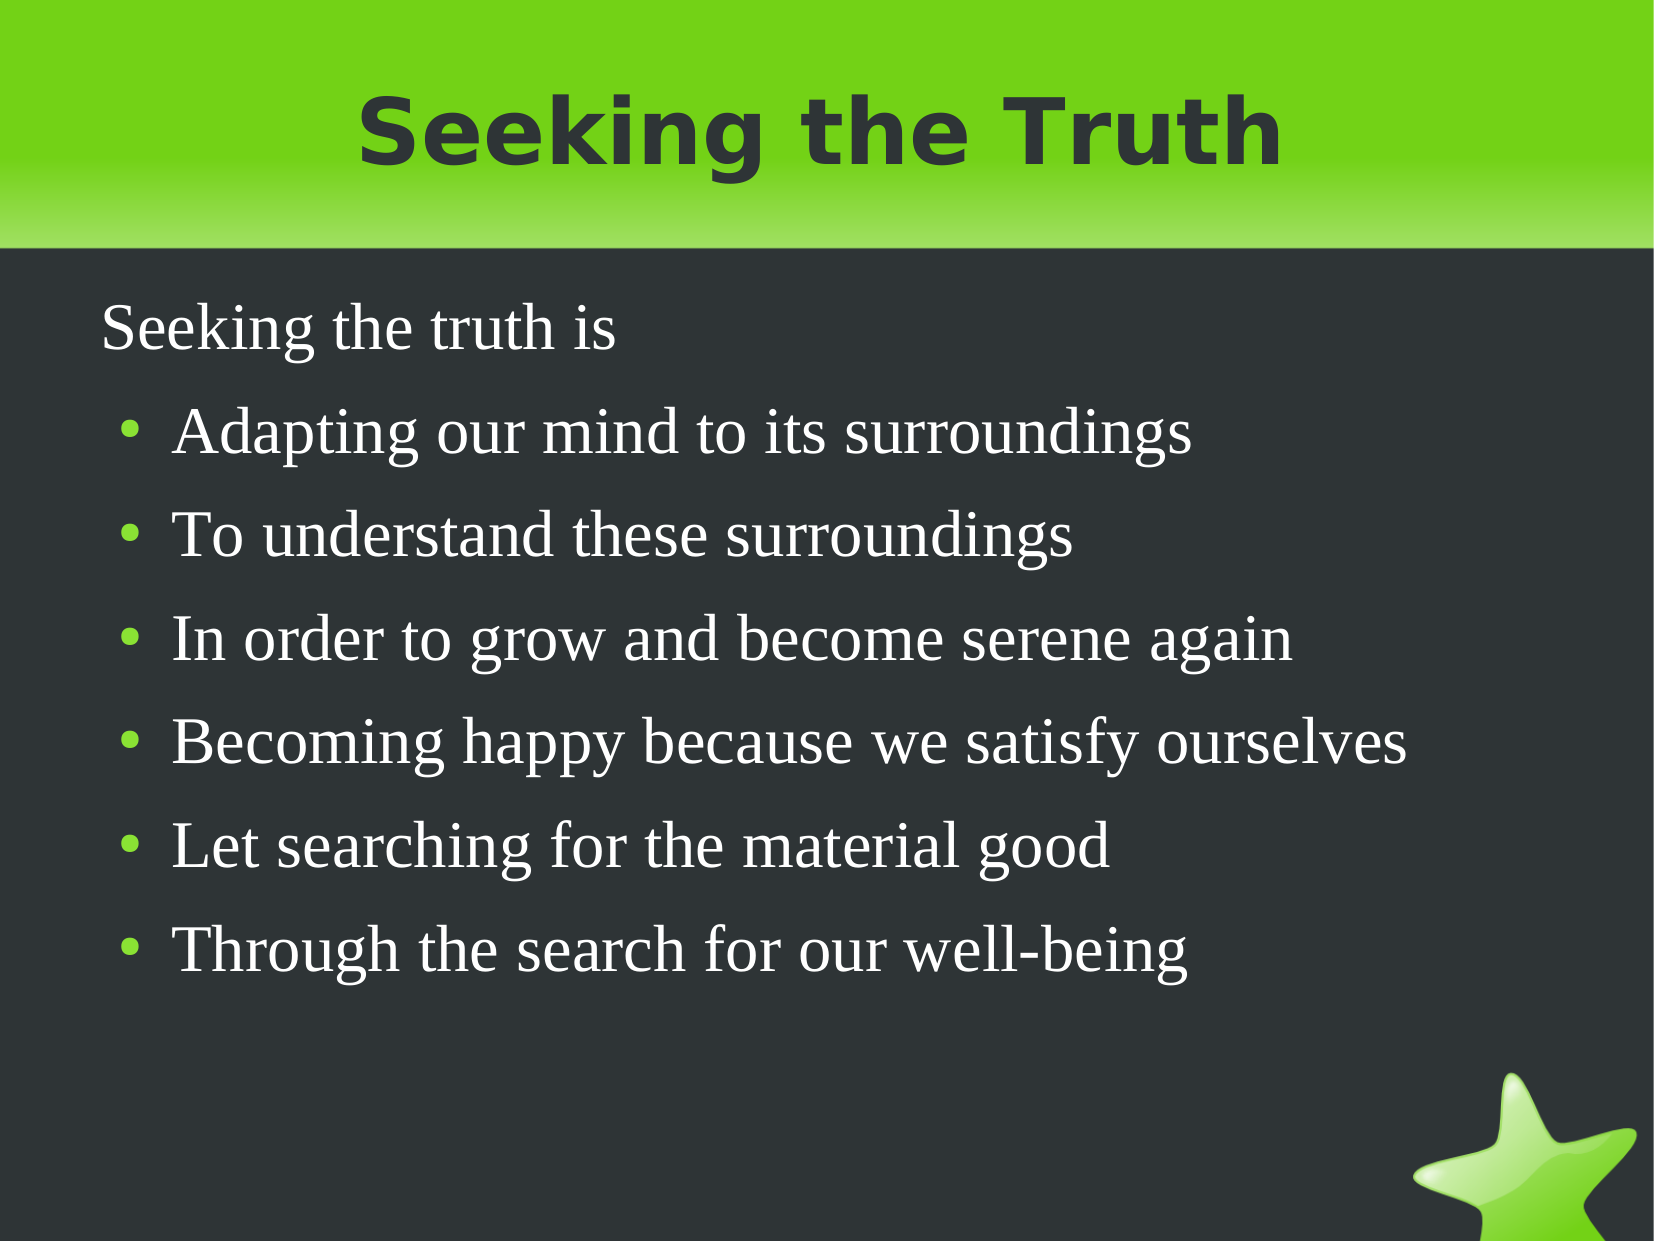

# Seeking the Truth
Seeking the truth is
Adapting our mind to its surroundings
To understand these surroundings
In order to grow and become serene again
Becoming happy because we satisfy ourselves
Let searching for the material good
Through the search for our well-being